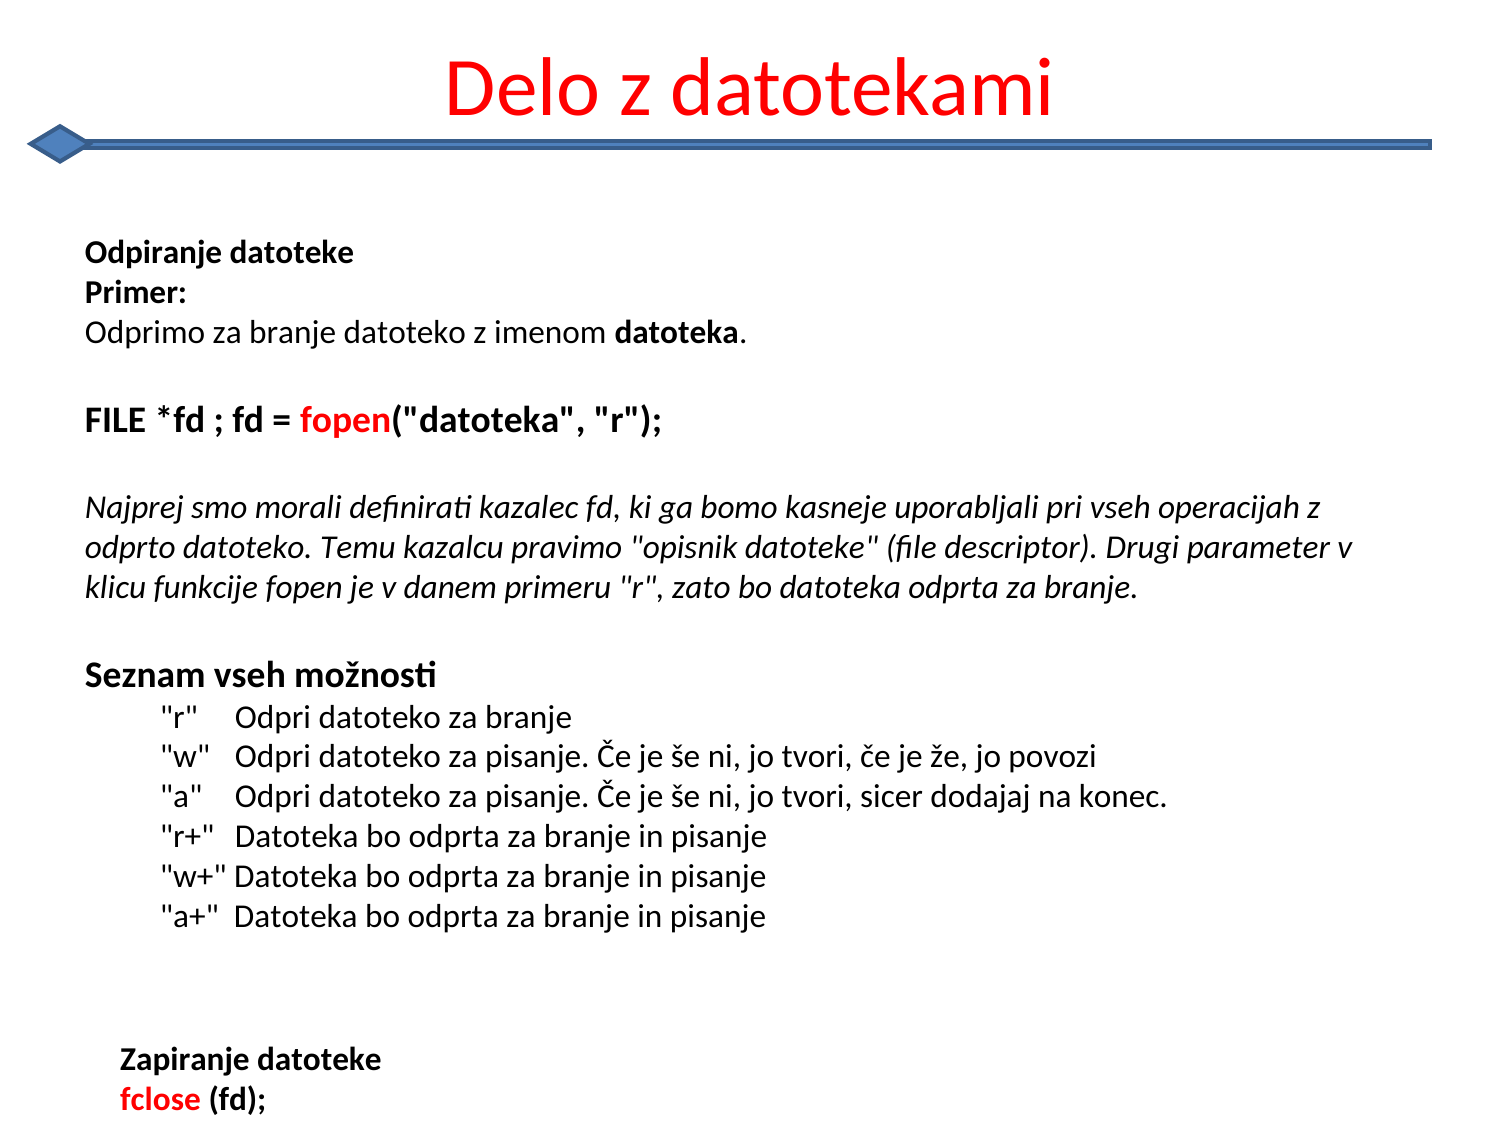

# Delo z datotekami
Odpiranje datoteke
Primer:
Odprimo za branje datoteko z imenom datoteka.
FILE *fd ; fd = fopen("datoteka", "r");
Najprej smo morali definirati kazalec fd, ki ga bomo kasneje uporabljali pri vseh operacijah z odprto datoteko. Temu kazalcu pravimo "opisnik datoteke" (file descriptor). Drugi parameter v klicu funkcije fopen je v danem primeru "r", zato bo datoteka odprta za branje.
Seznam vseh možnosti
"r"  	Odpri datoteko za branje
"w"  	Odpri datoteko za pisanje. Če je še ni, jo tvori, če je že, jo povozi
"a"  	Odpri datoteko za pisanje. Če je še ni, jo tvori, sicer dodajaj na konec.
"r+"  	Datoteka bo odprta za branje in pisanje
"w+" Datoteka bo odprta za branje in pisanje
"a+"  Datoteka bo odprta za branje in pisanje
Zapiranje datoteke
fclose (fd);